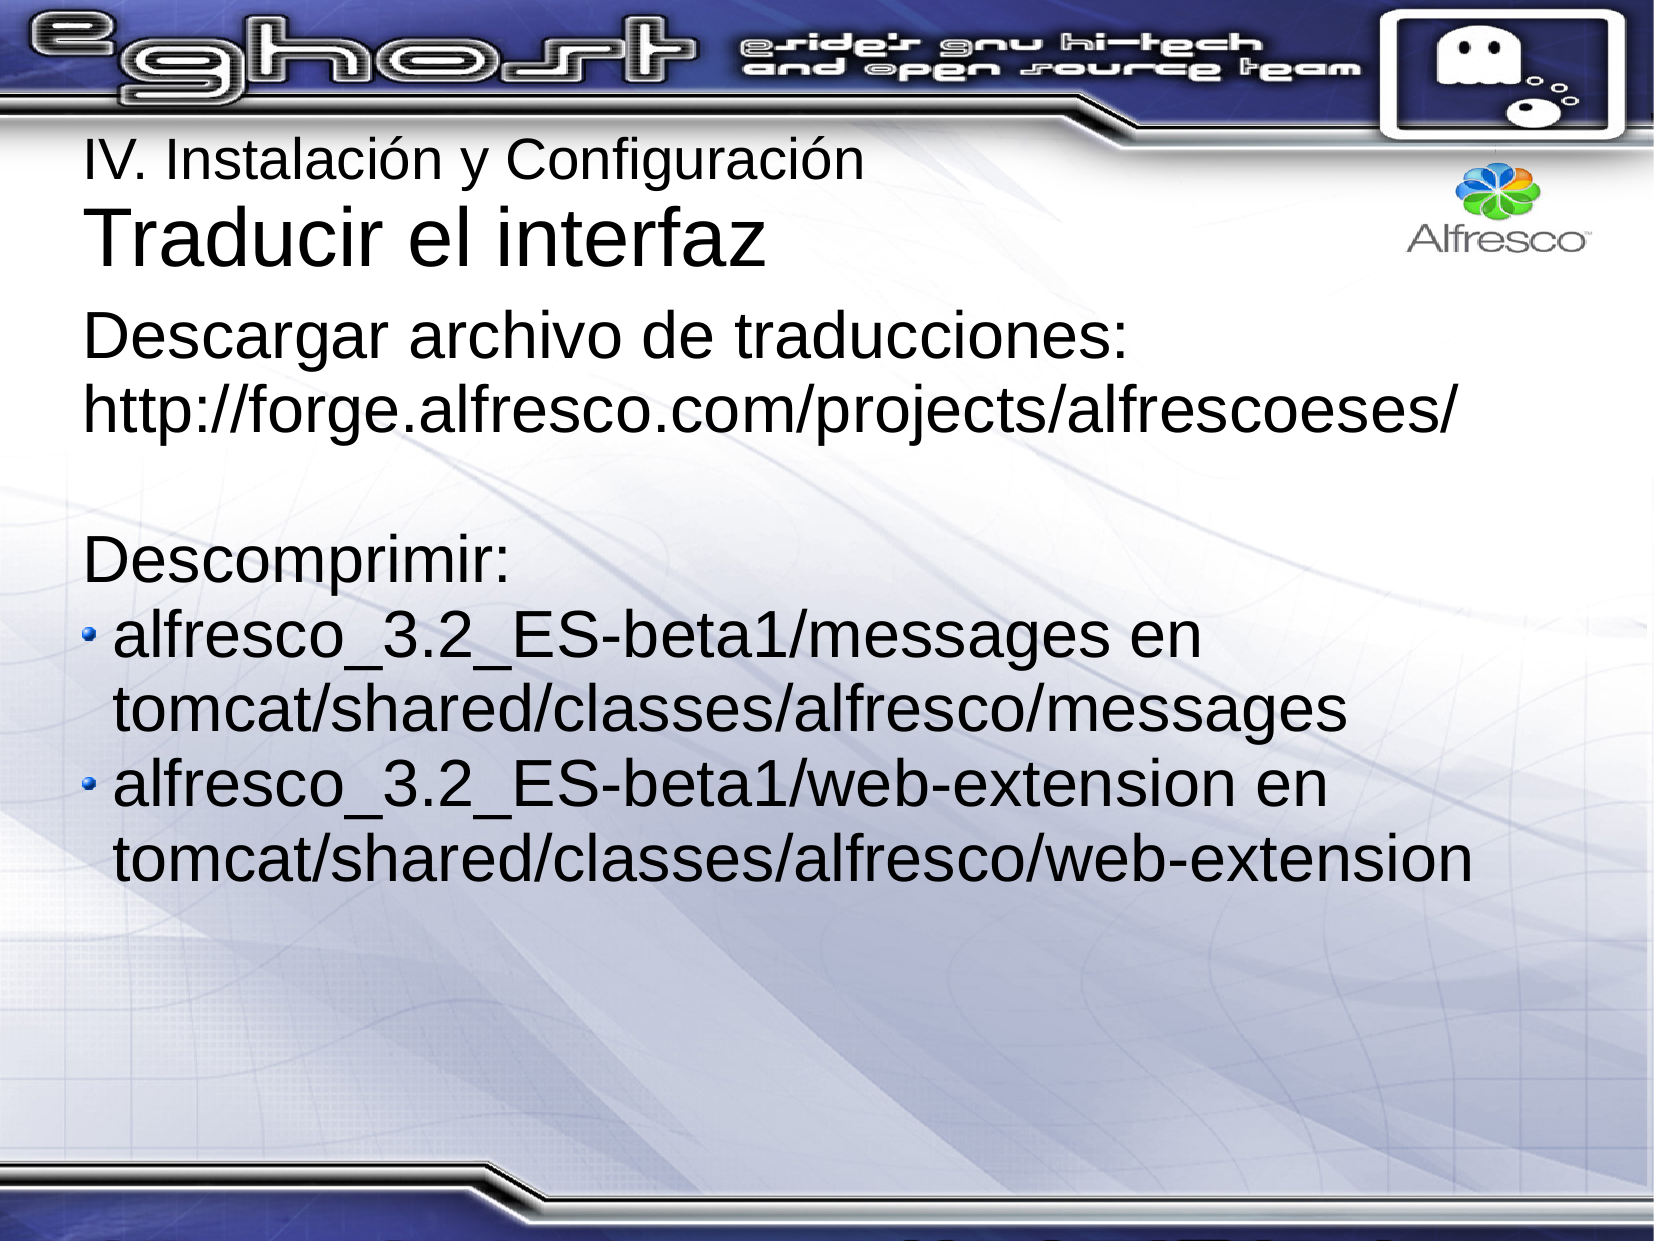

# IV. Instalación y Configuración Traducir el interfaz
Descargar archivo de traducciones:
http://forge.alfresco.com/projects/alfrescoeses/
Descomprimir:
alfresco_3.2_ES-beta1/messages en tomcat/shared/classes/alfresco/messages
alfresco_3.2_ES-beta1/web-extension en tomcat/shared/classes/alfresco/web-extension